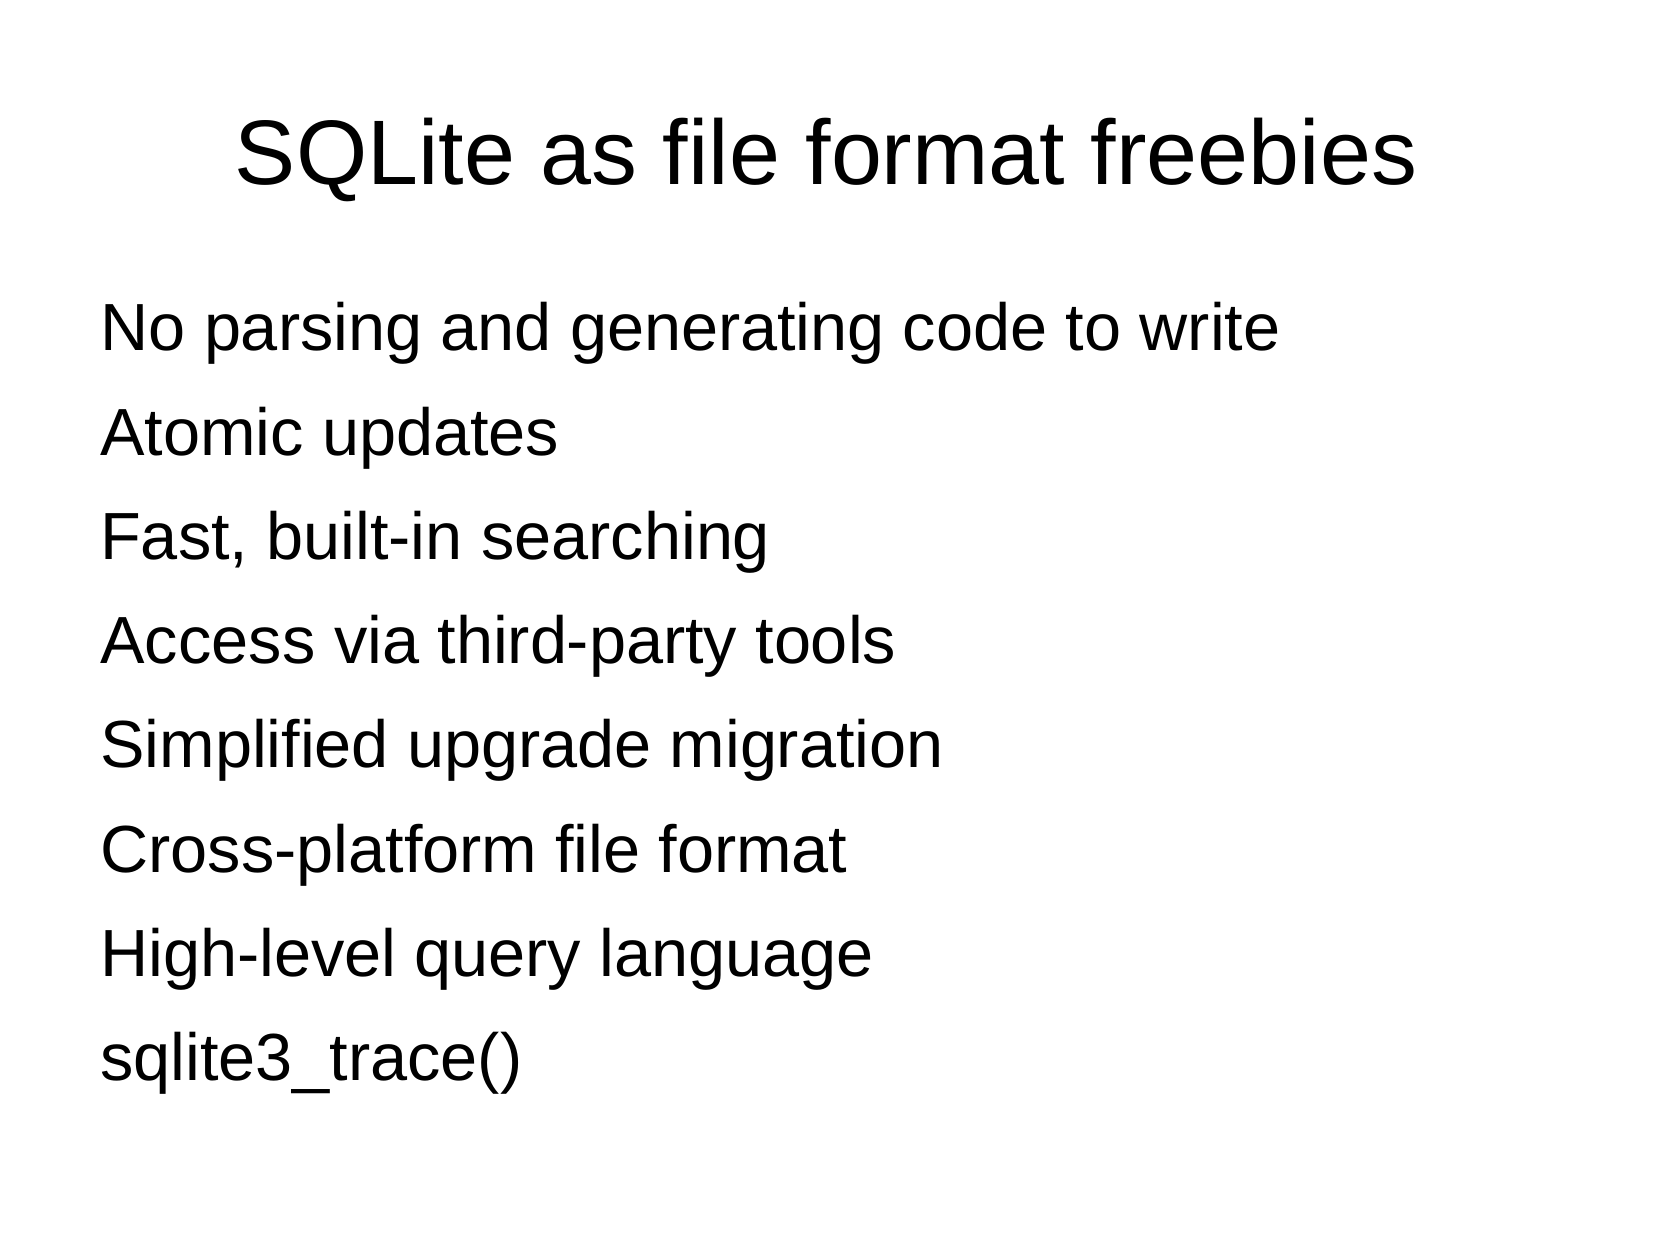

# SQLite as file format freebies
No parsing and generating code to write
Atomic updates
Fast, built-in searching
Access via third-party tools
Simplified upgrade migration
Cross-platform file format
High-level query language
sqlite3_trace()